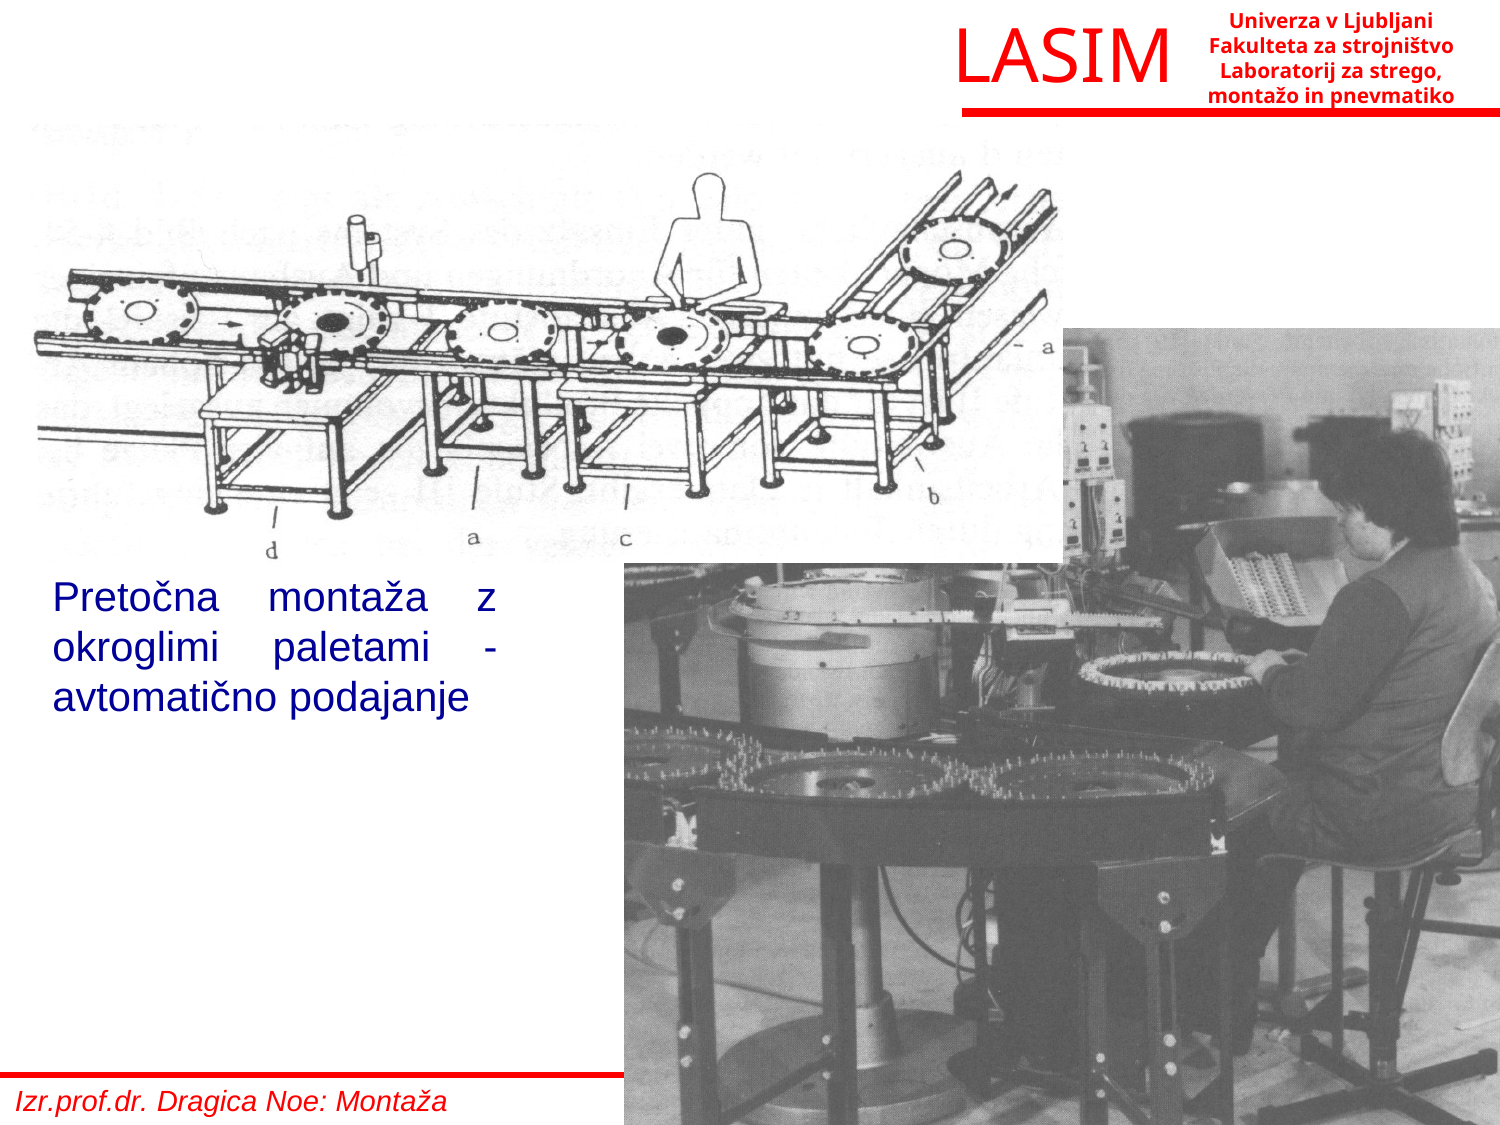

Pretočna montaža z okroglimi paletami - avtomatično podajanje